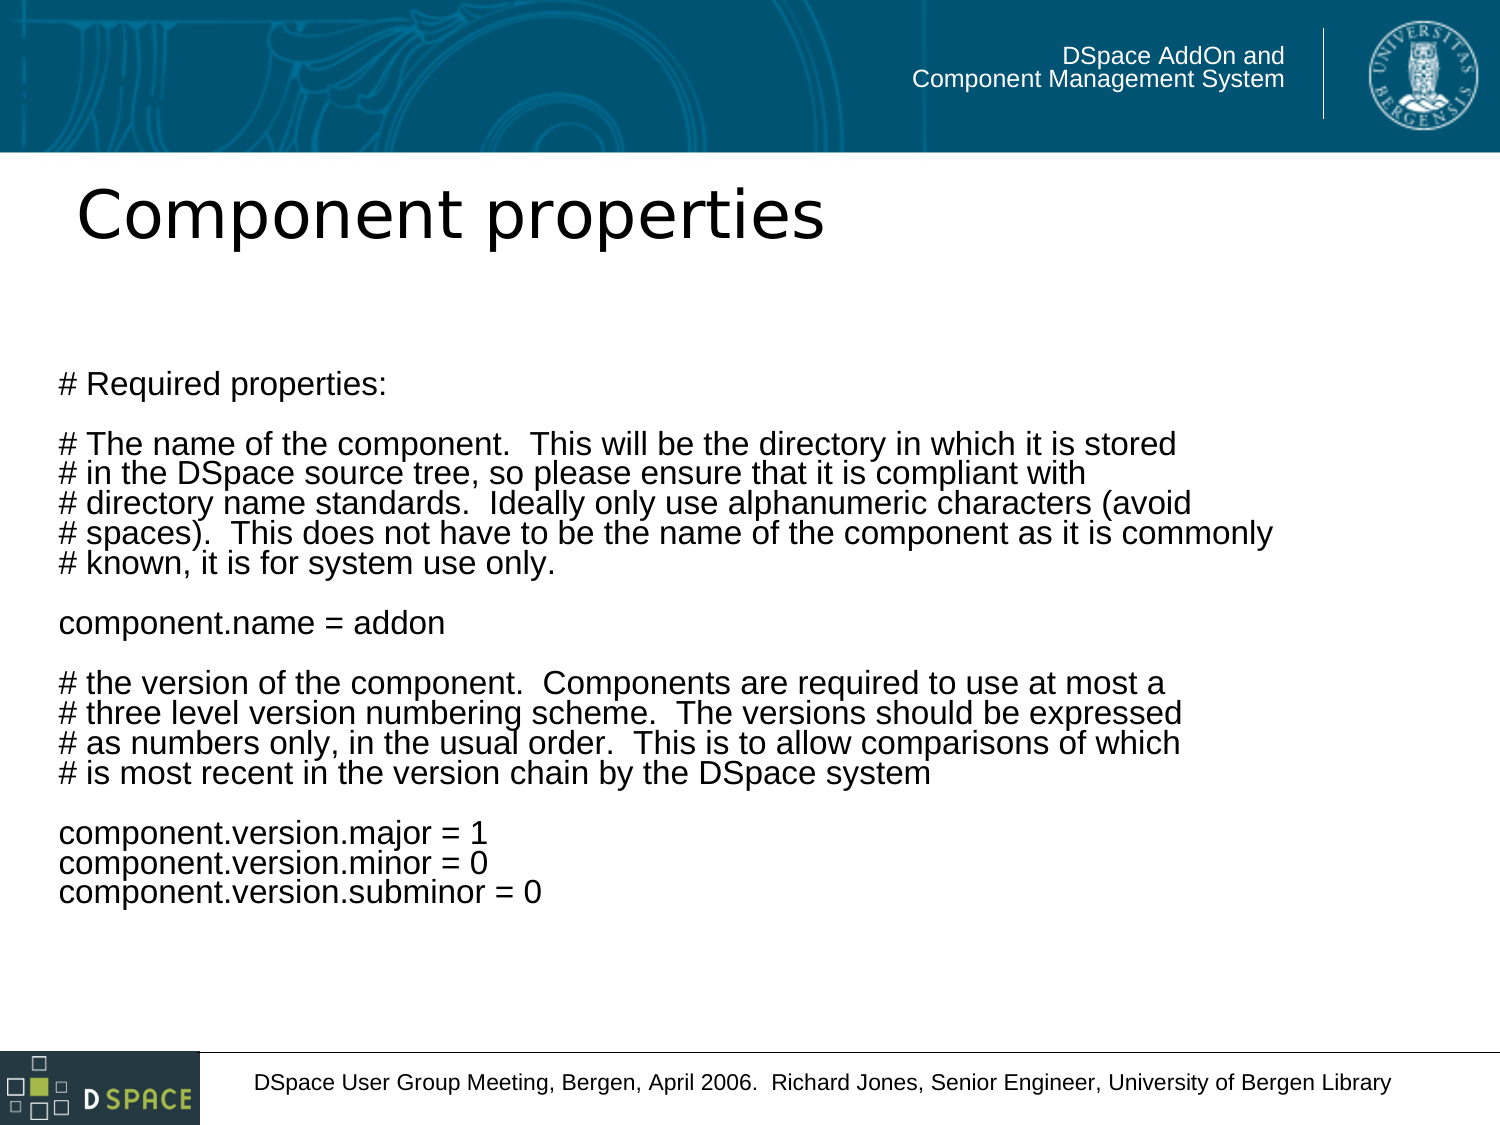

# Component properties
# Required properties:
# The name of the component. This will be the directory in which it is stored
# in the DSpace source tree, so please ensure that it is compliant with
# directory name standards. Ideally only use alphanumeric characters (avoid
# spaces). This does not have to be the name of the component as it is commonly
# known, it is for system use only.
component.name = addon
# the version of the component. Components are required to use at most a
# three level version numbering scheme. The versions should be expressed
# as numbers only, in the usual order. This is to allow comparisons of which
# is most recent in the version chain by the DSpace system
component.version.major = 1
component.version.minor = 0
component.version.subminor = 0